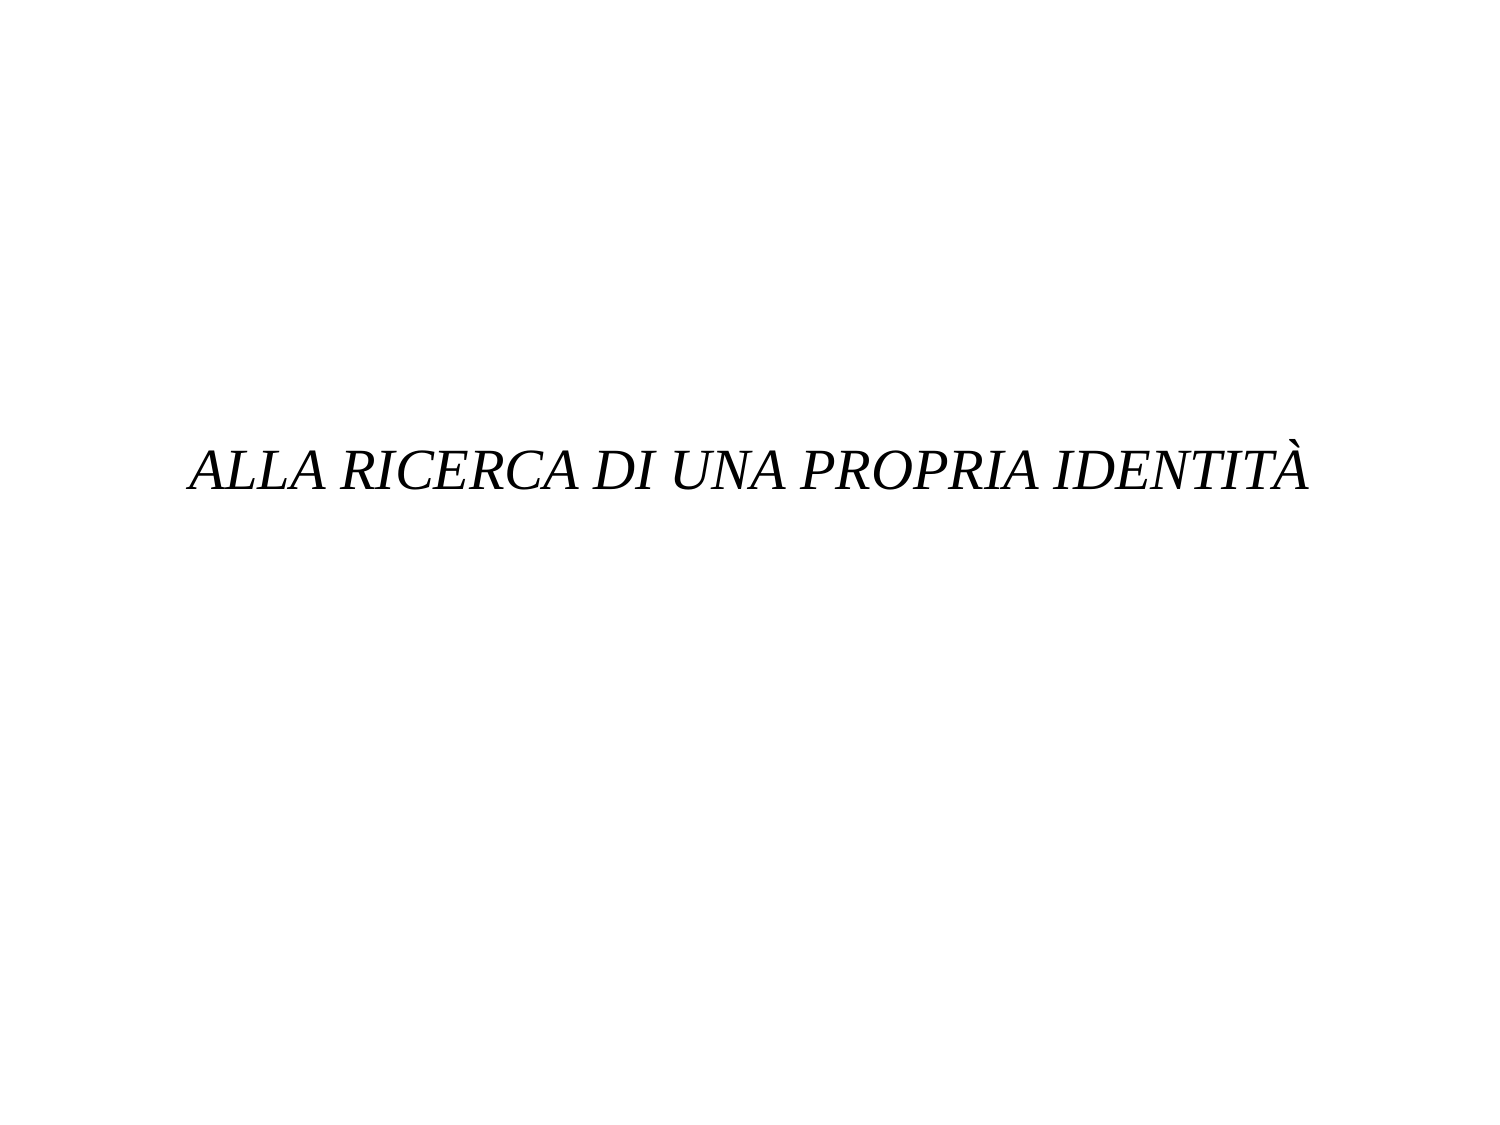

# ALLA RICERCA DI UNA PROPRIA IDENTITÀ